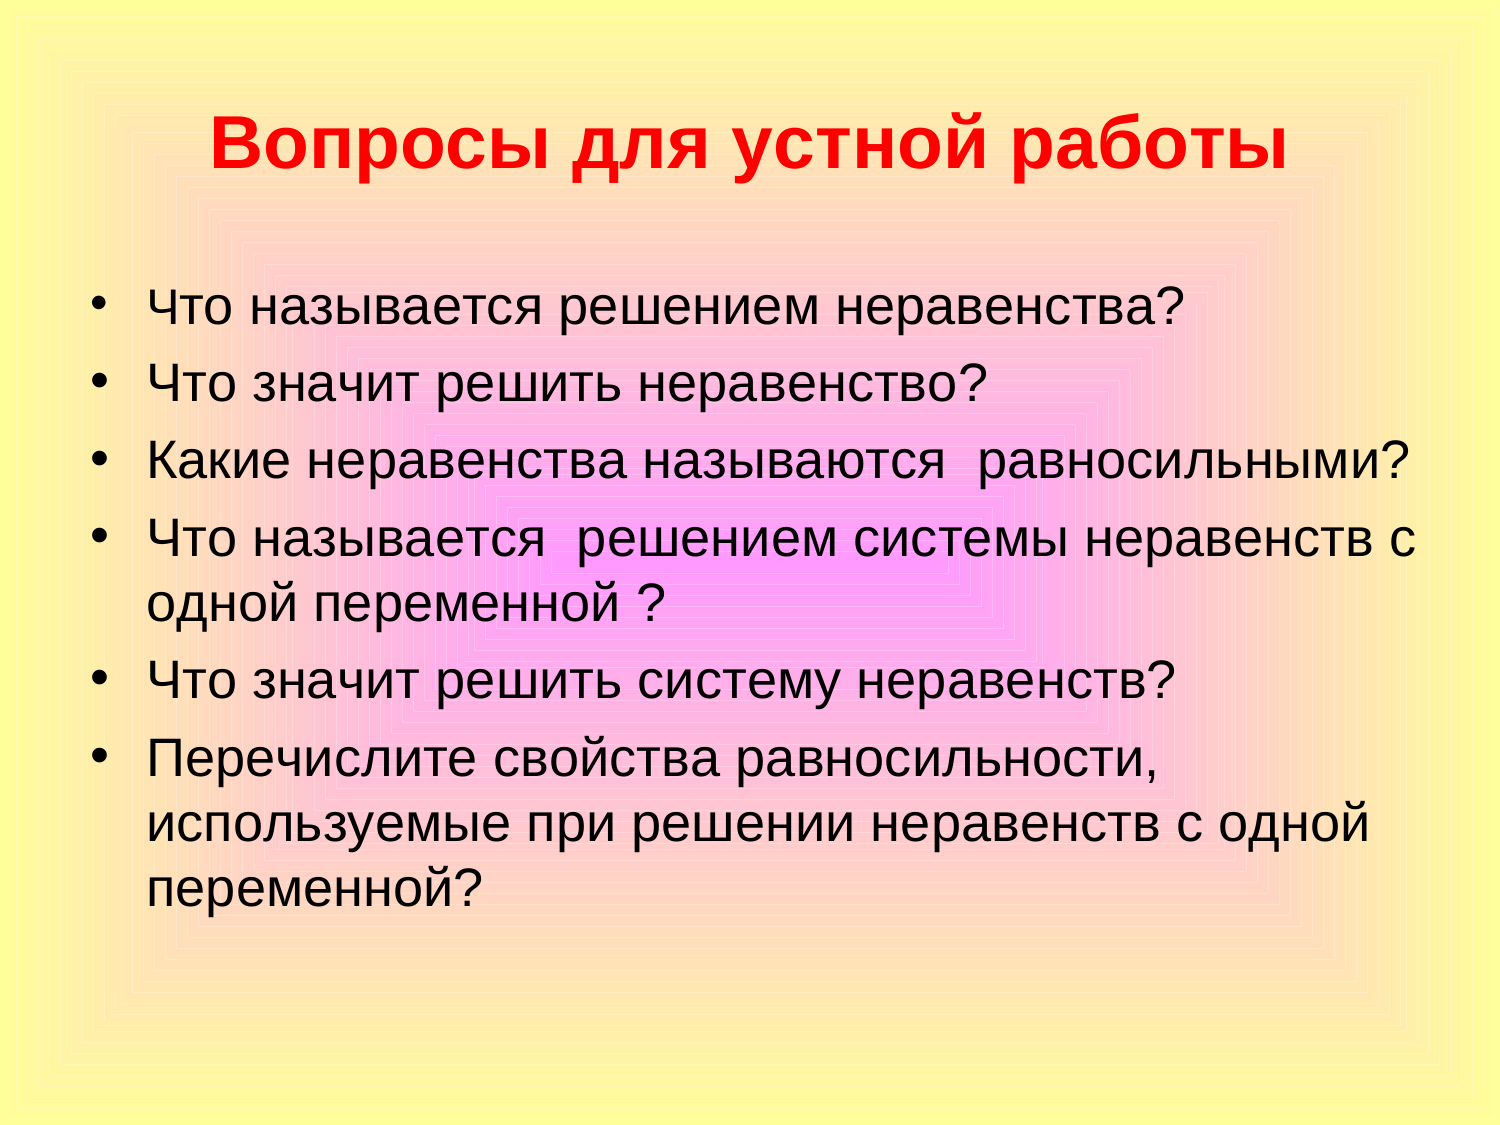

# Вопросы для устной работы
Что называется решением неравенства?
Что значит решить неравенство?
Какие неравенства называются равносильными?
Что называется решением системы неравенств с одной переменной ?
Что значит решить систему неравенств?
Перечислите свойства равносильности, используемые при решении неравенств с одной переменной?